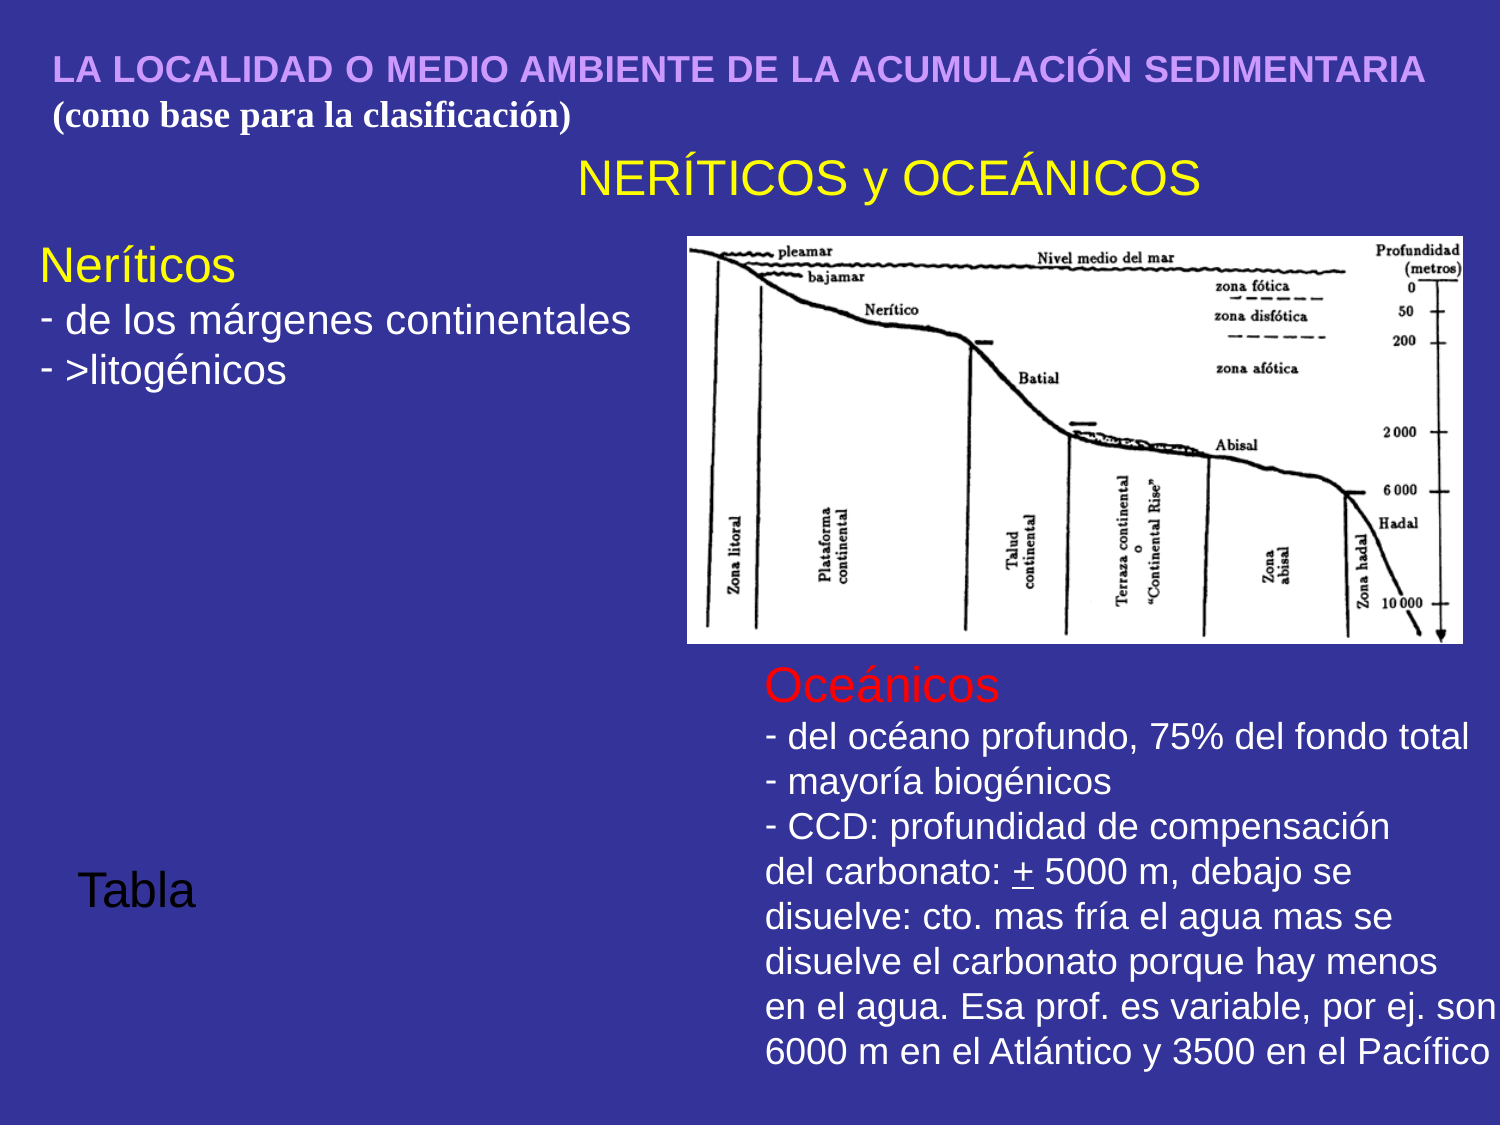

LA LOCALIDAD O MEDIO AMBIENTE DE LA ACUMULACIÓN SEDIMENTARIA (como base para la clasificación)
NERÍTICOS y OCEÁNICOS
Neríticos
 de los márgenes continentales
 >litogénicos
Oceánicos
 del océano profundo, 75% del fondo total
 mayoría biogénicos
 CCD: profundidad de compensación
del carbonato: + 5000 m, debajo se
disuelve: cto. mas fría el agua mas se
disuelve el carbonato porque hay menos
en el agua. Esa prof. es variable, por ej. son
6000 m en el Atlántico y 3500 en el Pacífico
Tabla